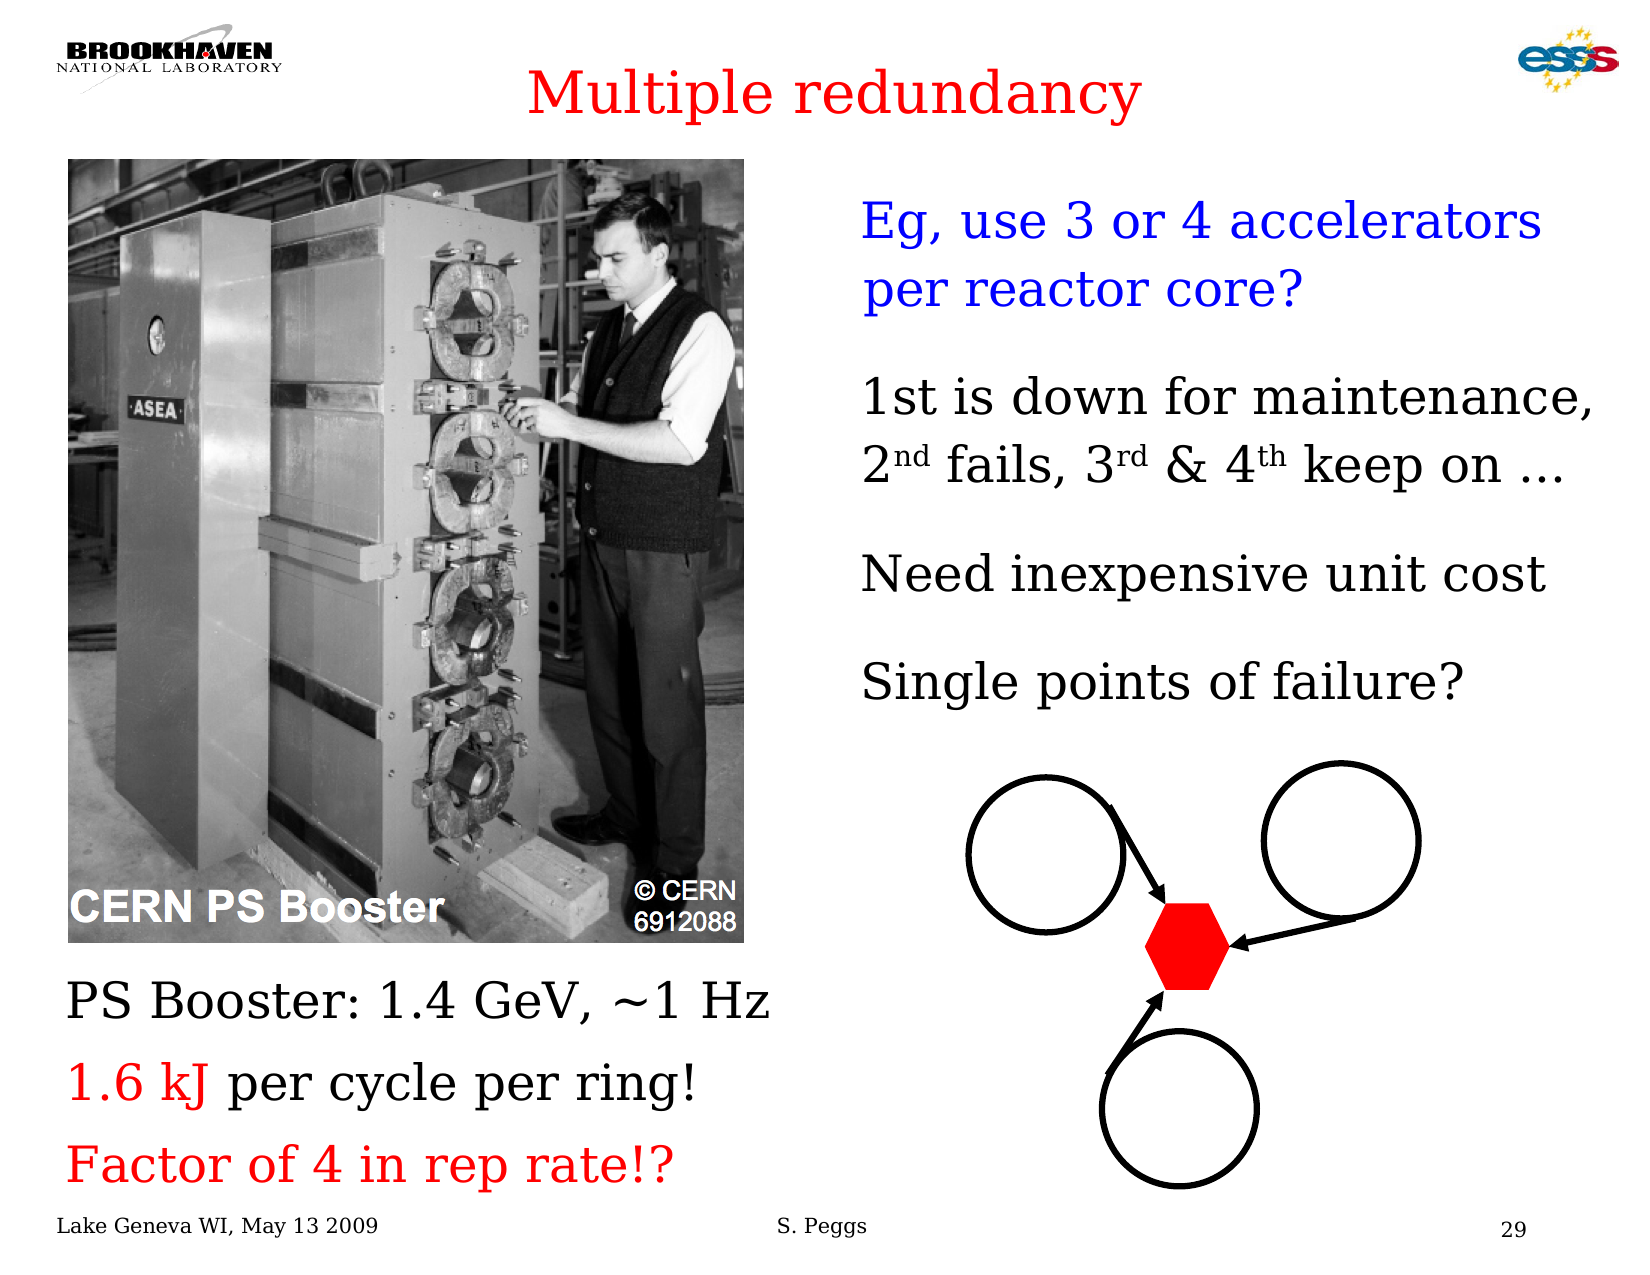

Multiple redundancy
Eg, use 3 or 4 accelerators per reactor core?
1st is down for maintenance, 2nd fails, 3rd & 4th keep on ...
Need inexpensive unit cost
Single points of failure?
PS Booster: 1.4 GeV, ~1 Hz
1.6 kJ per cycle per ring!
Factor of 4 in rep rate!?